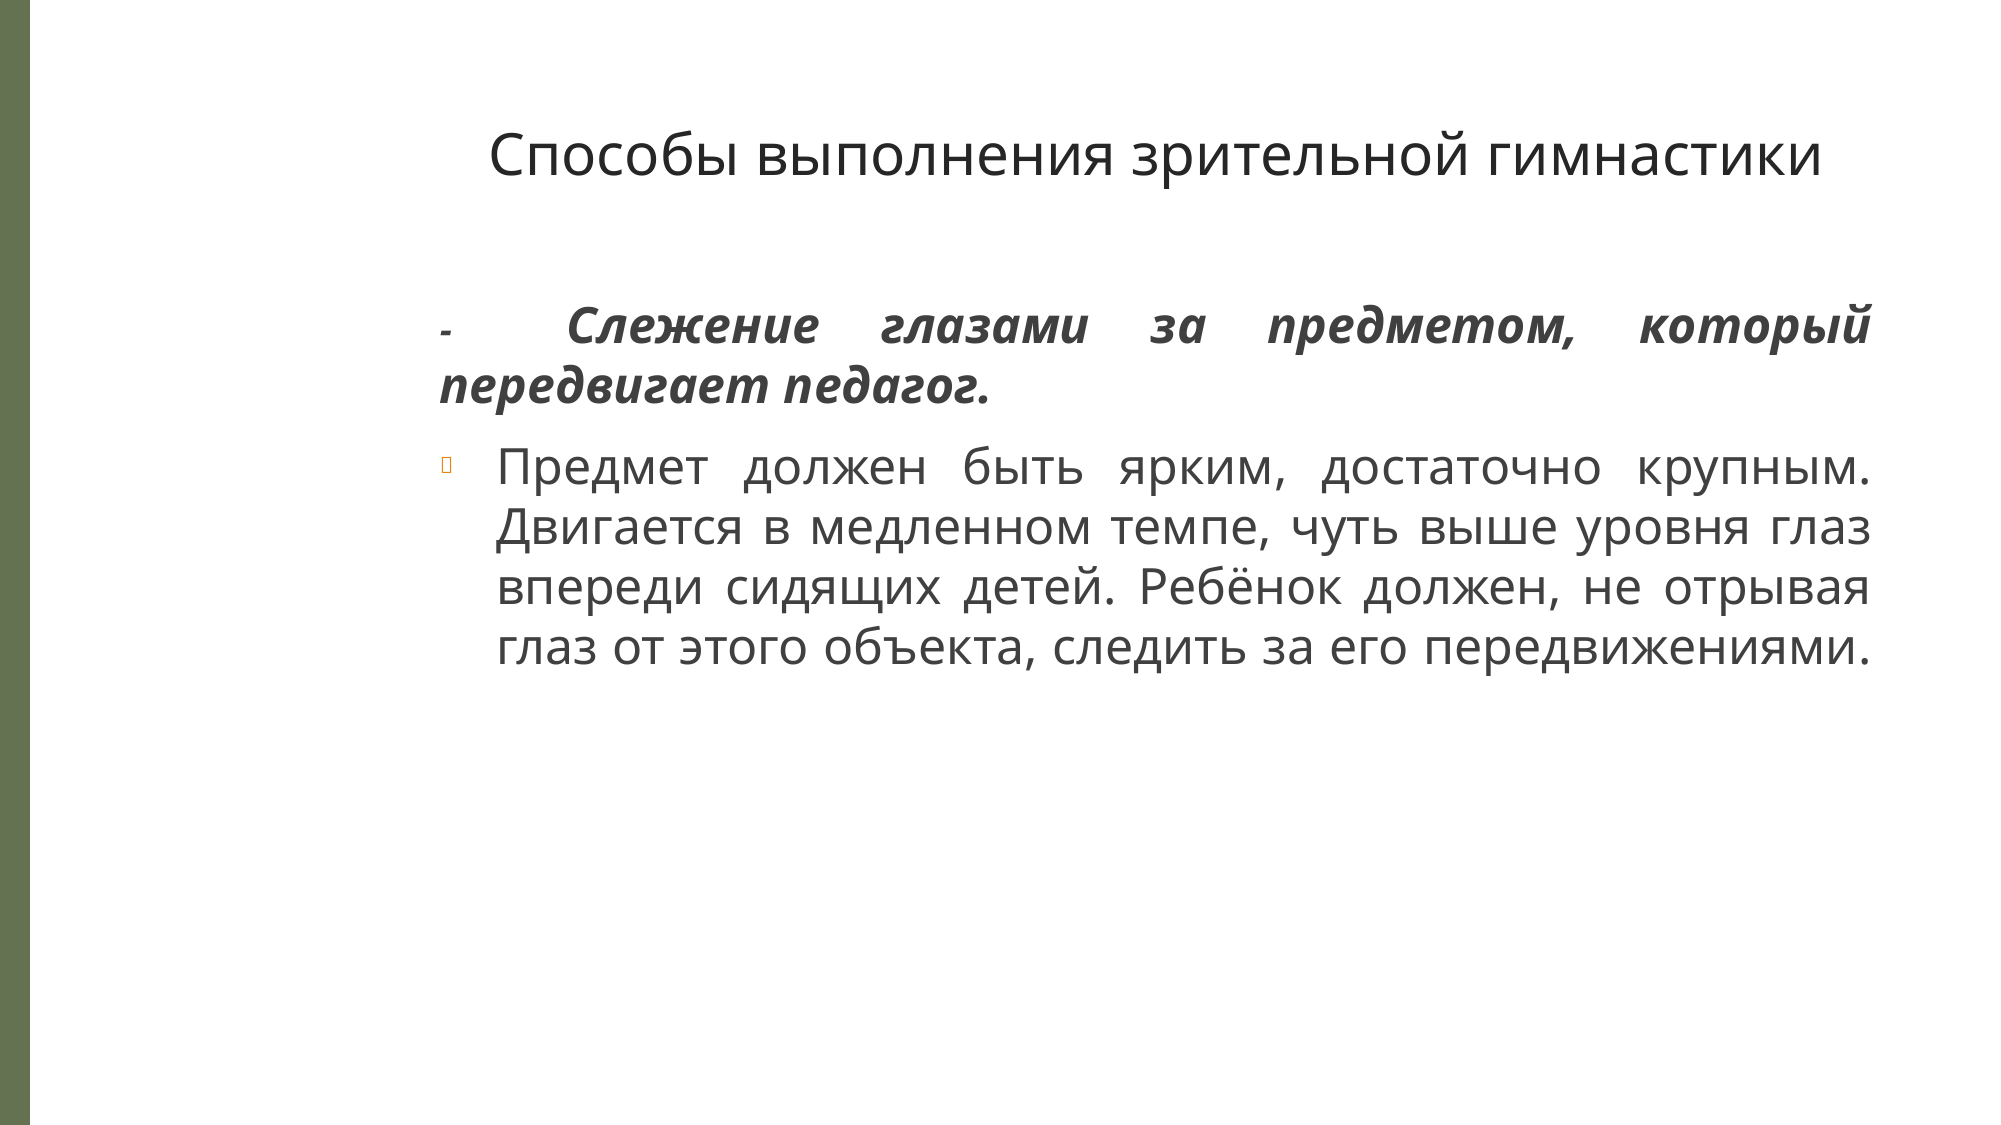

# Способы выполнения зрительной гимнастики
- Слежение глазами за предметом, который передвигает педагог.
Предмет должен быть ярким, достаточно крупным. Двигается в медленном темпе, чуть выше уровня глаз впереди сидящих детей. Ребёнок должен, не отрывая глаз от этого объекта, следить за его передвижениями.